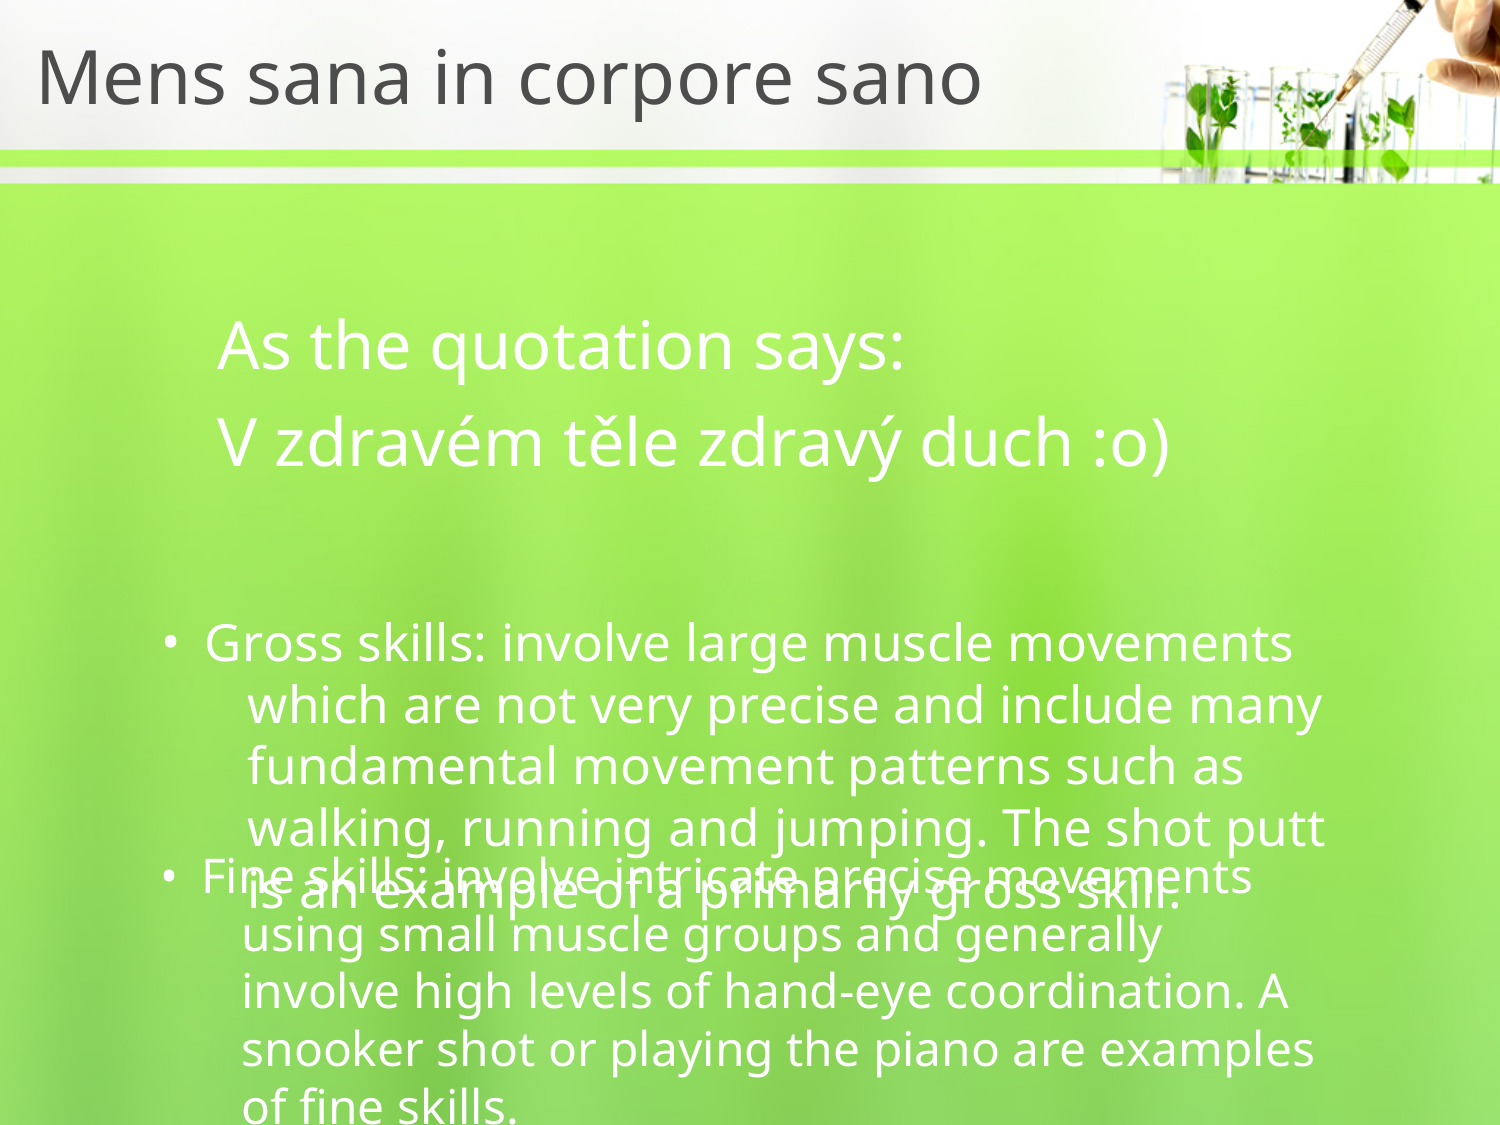

# Mens sana in corpore sano
As the quotation says:
V zdravém těle zdravý duch :o)
Gross skills: involve large muscle movements which are not very precise and include many fundamental movement patterns such as walking, running and jumping. The shot putt is an example of a primarily gross skill.
Fine skills: involve intricate precise movements using small muscle groups and generally involve high levels of hand-eye coordination. A snooker shot or playing the piano are examples of fine skills.